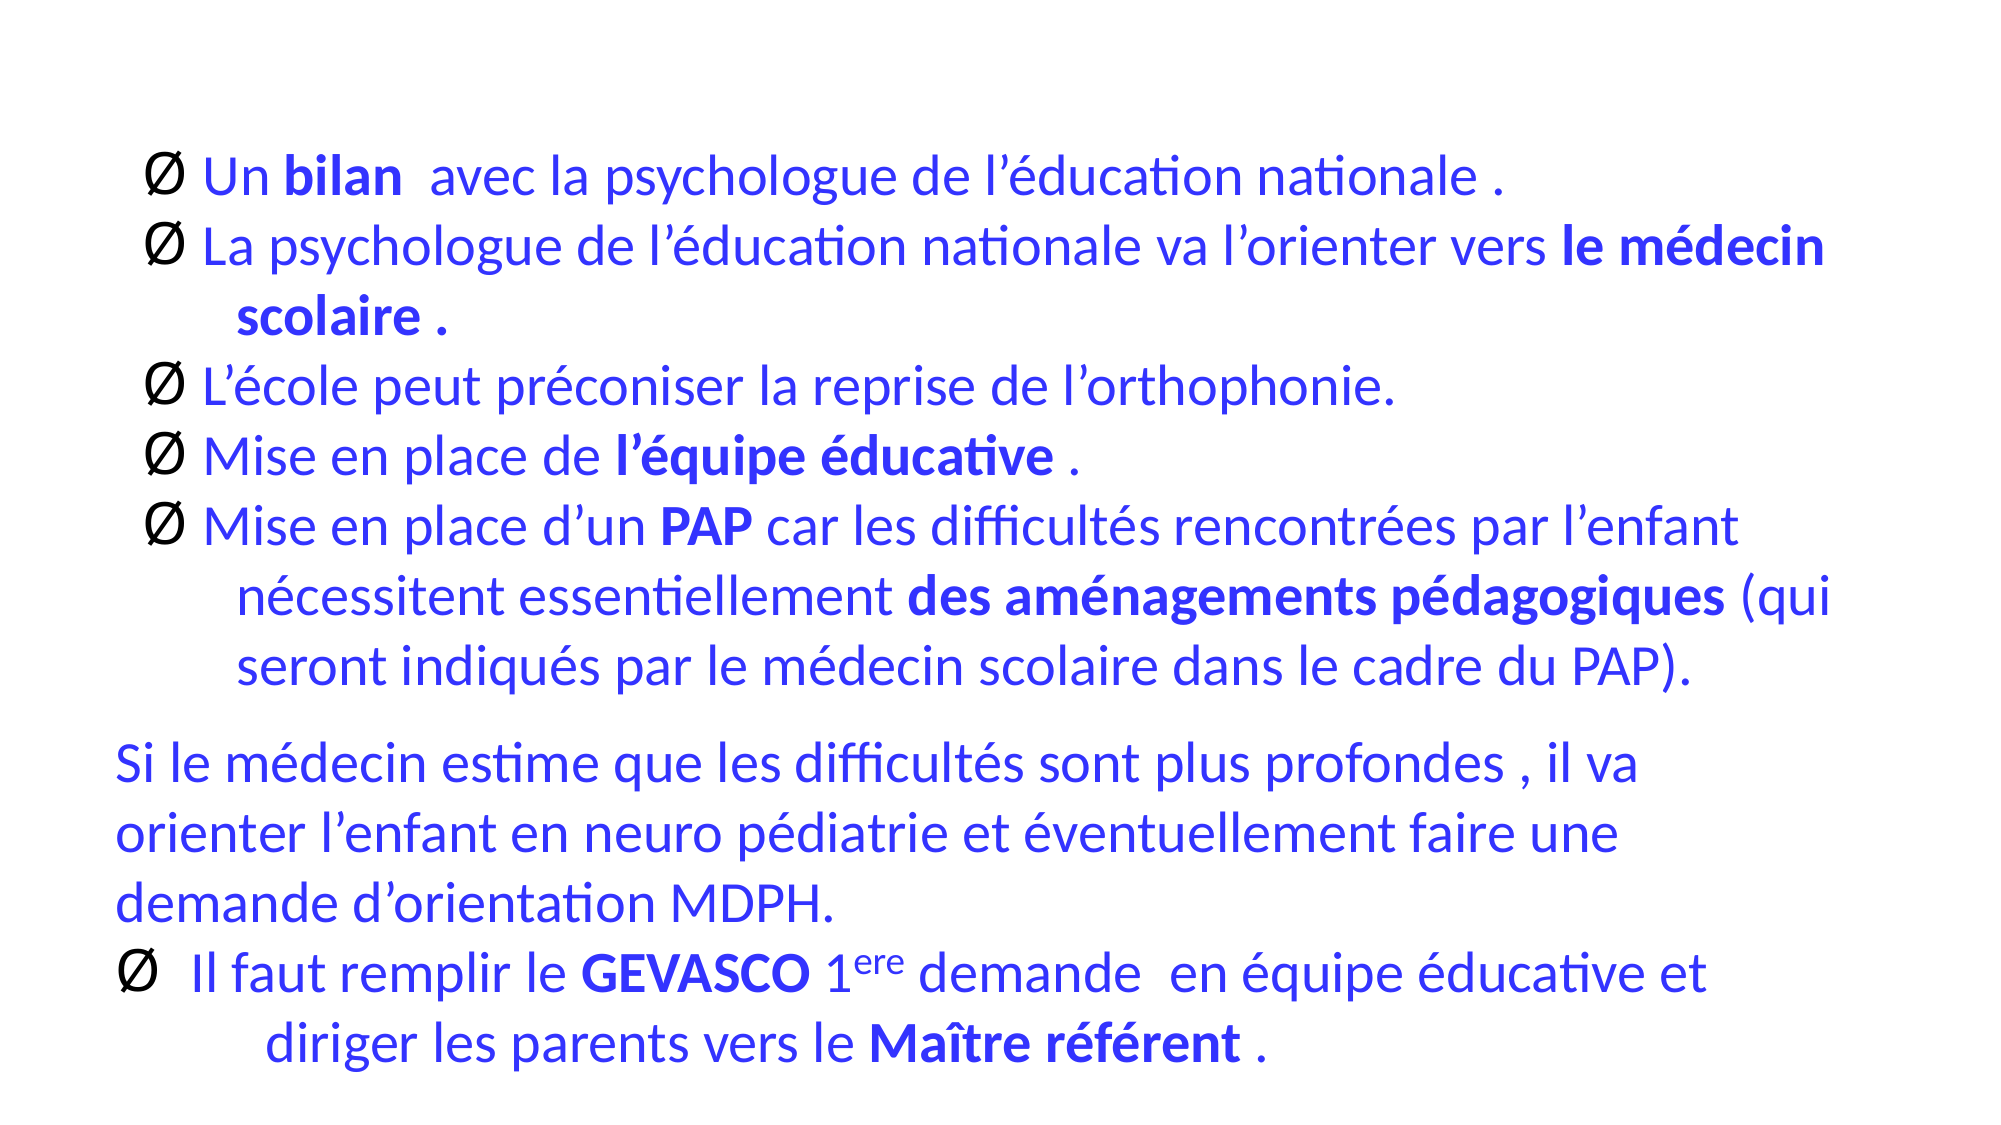

Un bilan avec la psychologue de l’éducation nationale .
 La psychologue de l’éducation nationale va l’orienter vers le médecin scolaire .
 L’école peut préconiser la reprise de l’orthophonie.
 Mise en place de l’équipe éducative .
 Mise en place d’un PAP car les difficultés rencontrées par l’enfant nécessitent essentiellement des aménagements pédagogiques (qui seront indiqués par le médecin scolaire dans le cadre du PAP).
Si le médecin estime que les difficultés sont plus profondes , il va orienter l’enfant en neuro pédiatrie et éventuellement faire une demande d’orientation MDPH.
Il faut remplir le GEVASCO 1ere demande en équipe éducative et diriger les parents vers le Maître référent .